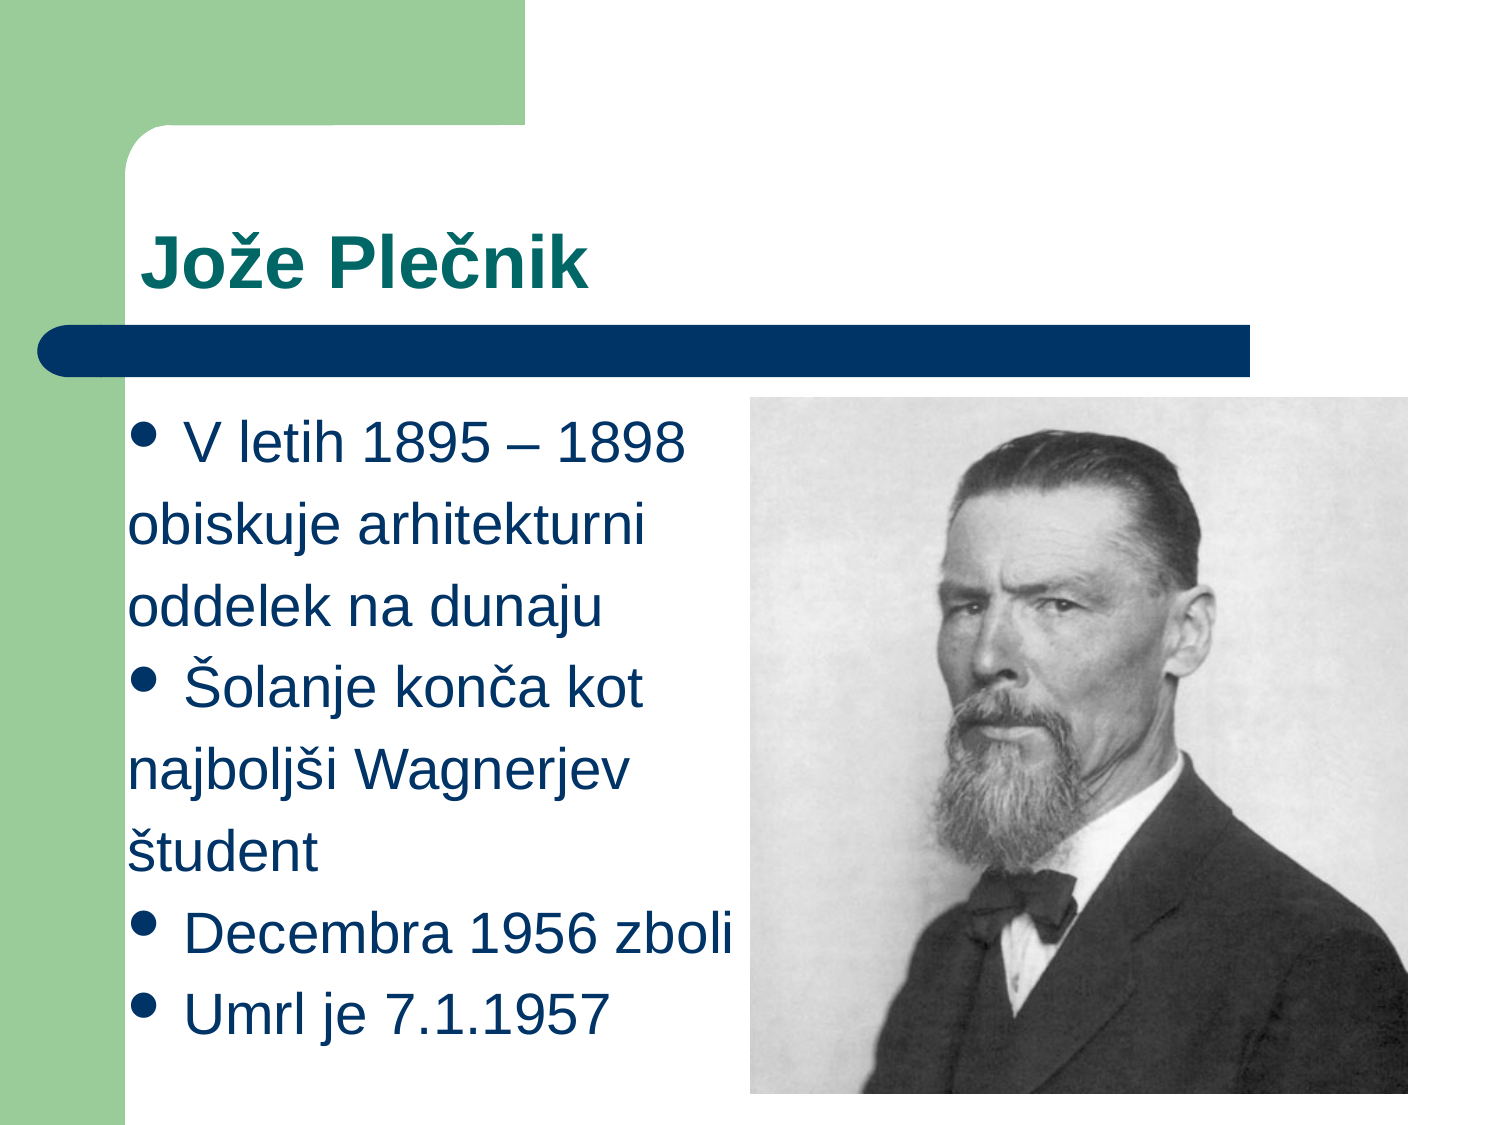

# Jože Plečnik
V letih 1895 – 1898
obiskuje arhitekturni
oddelek na dunaju
Šolanje konča kot
najboljši Wagnerjev
študent
Decembra 1956 zboli
Umrl je 7.1.1957